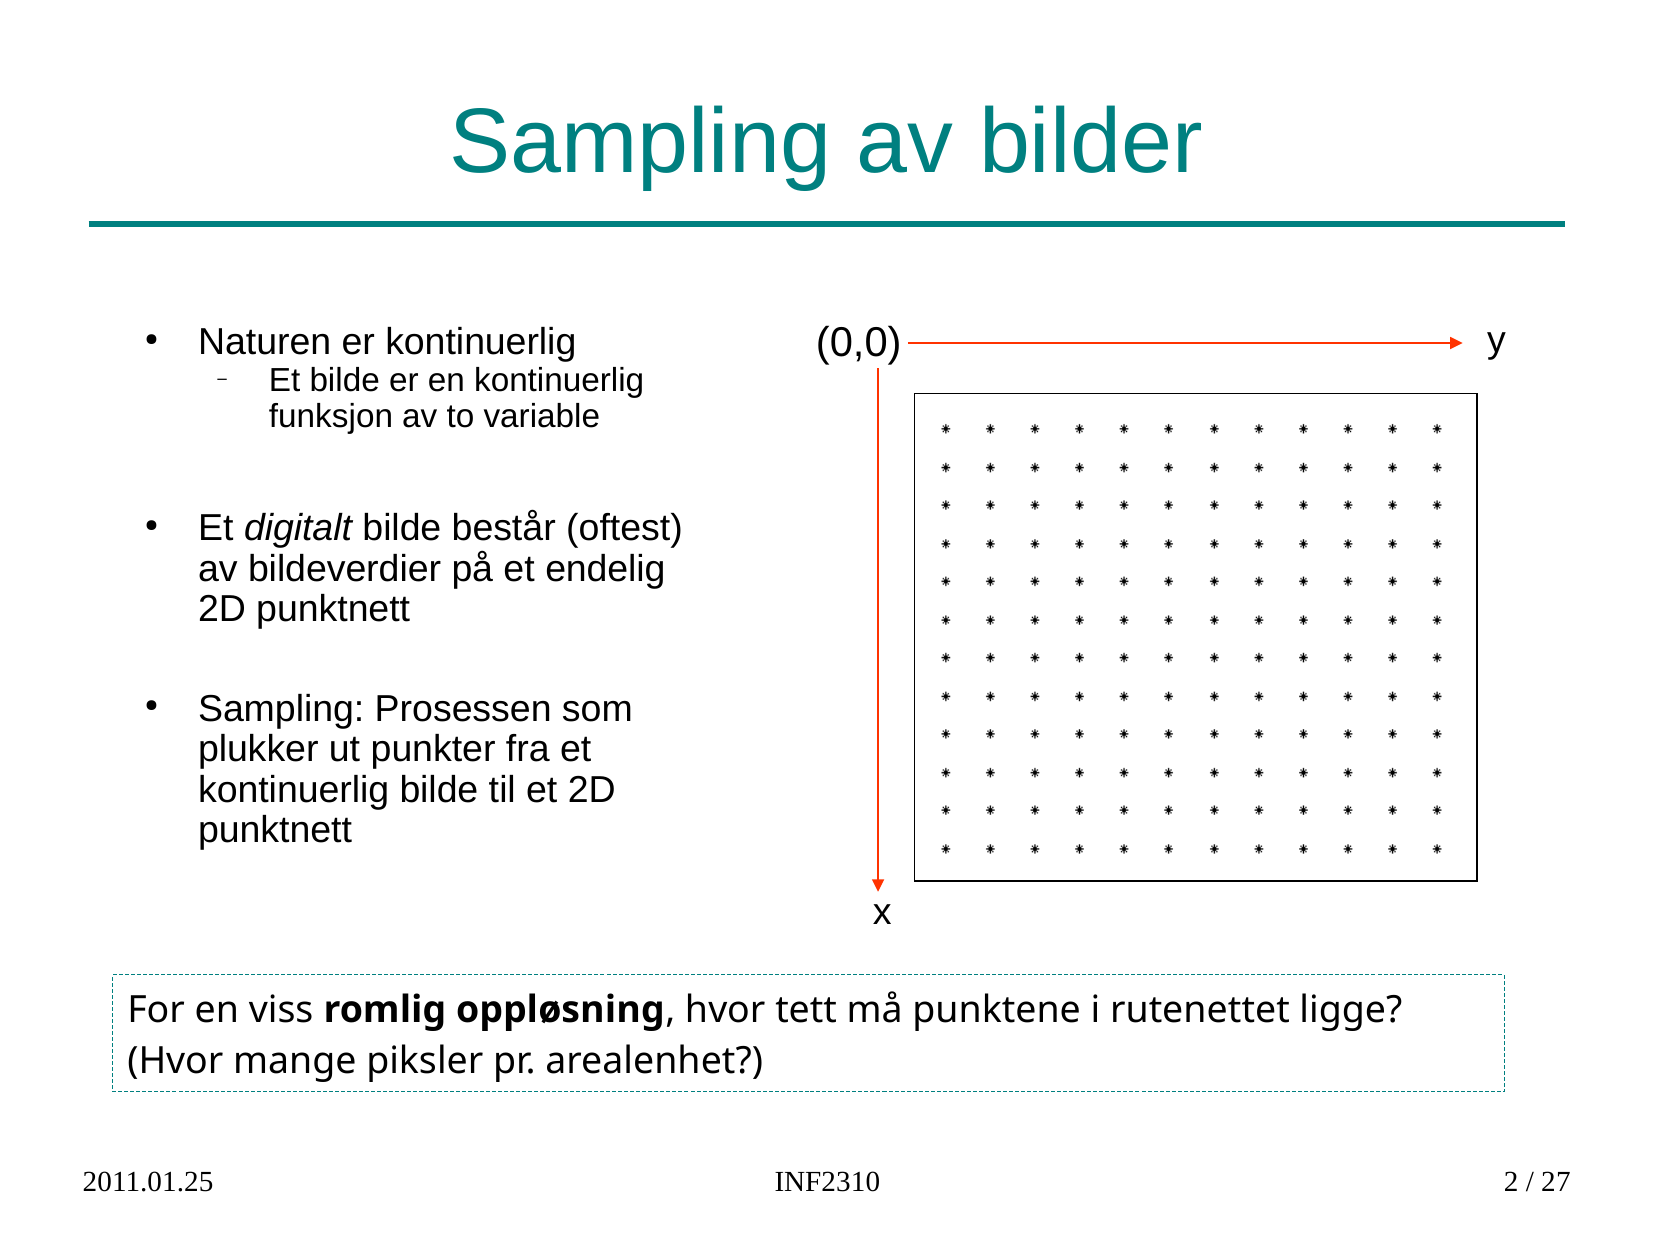

# Sampling av bilder
y
(0,0)
Naturen er kontinuerlig
Et bilde er en kontinuerlig funksjon av to variable
Et digitalt bilde består (oftest) av bildeverdier på et endelig 2D punktnett
Sampling: Prosessen som plukker ut punkter fra et kontinuerlig bilde til et 2D punktnett
x
For en viss romlig oppløsning, hvor tett må punktene i rutenettet ligge?
(Hvor mange piksler pr. arealenhet?)
2011.01.25
INF2310
2